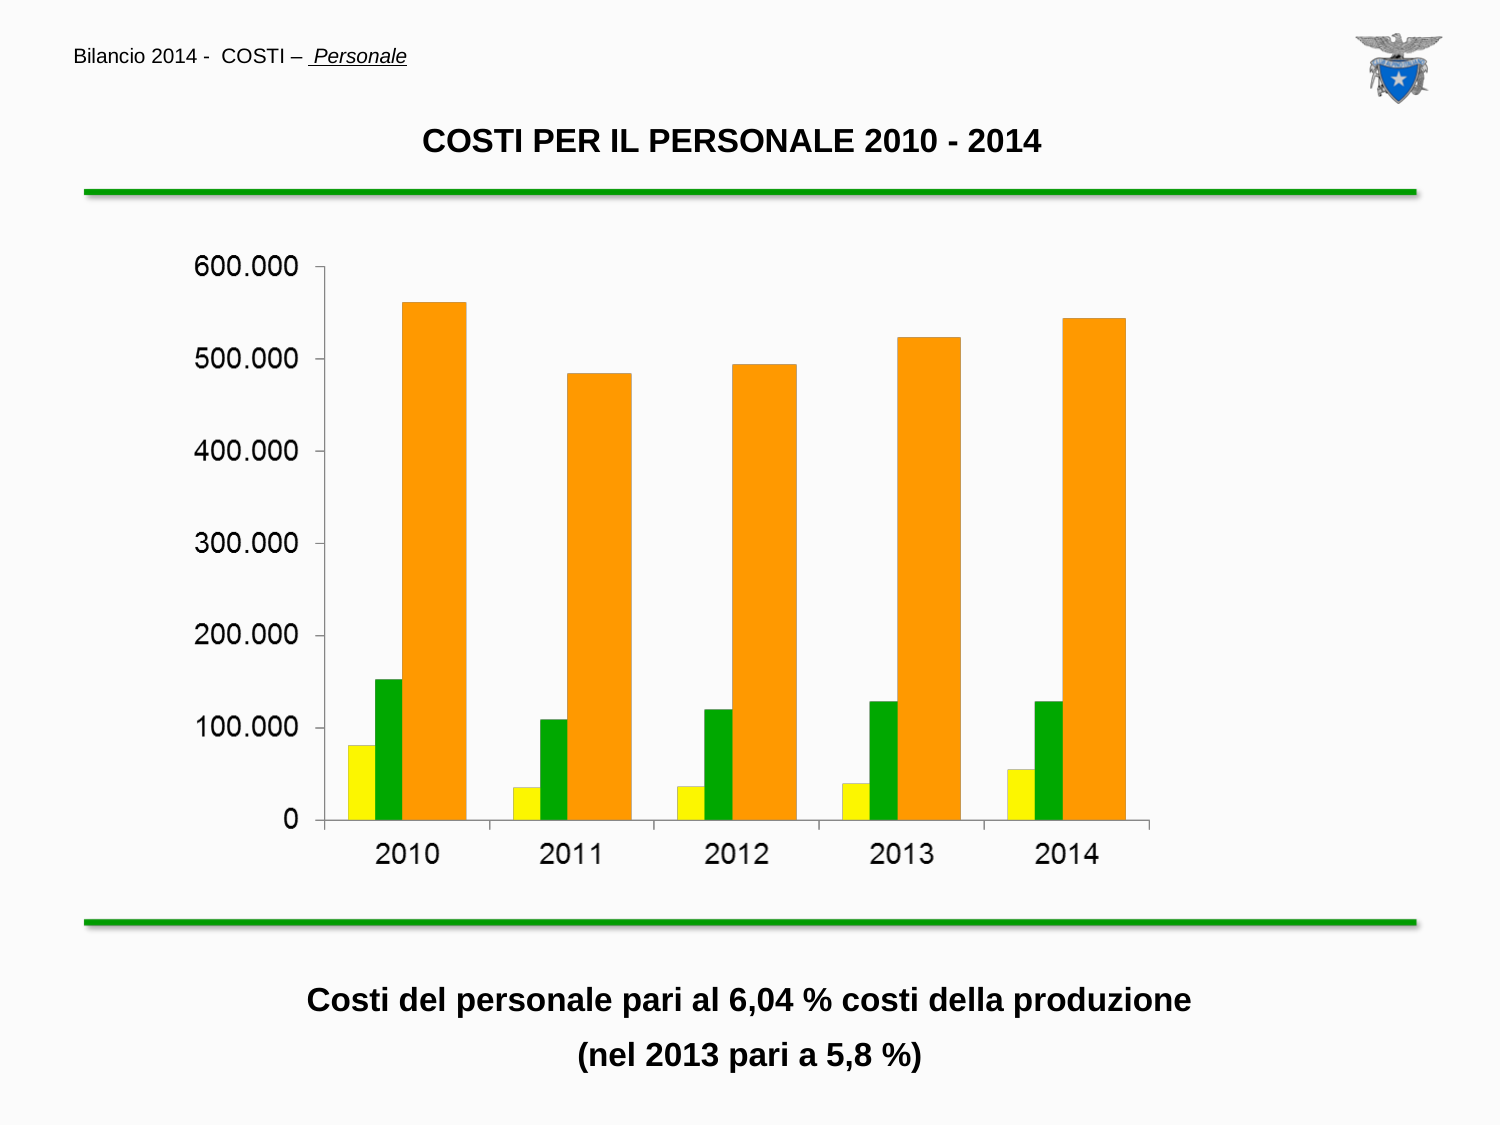

Bilancio 2014 - COSTI – Personale
COSTI PER IL PERSONALE 2010 - 2014
Costi del personale pari al 6,04 % costi della produzione
(nel 2013 pari a 5,8 %)